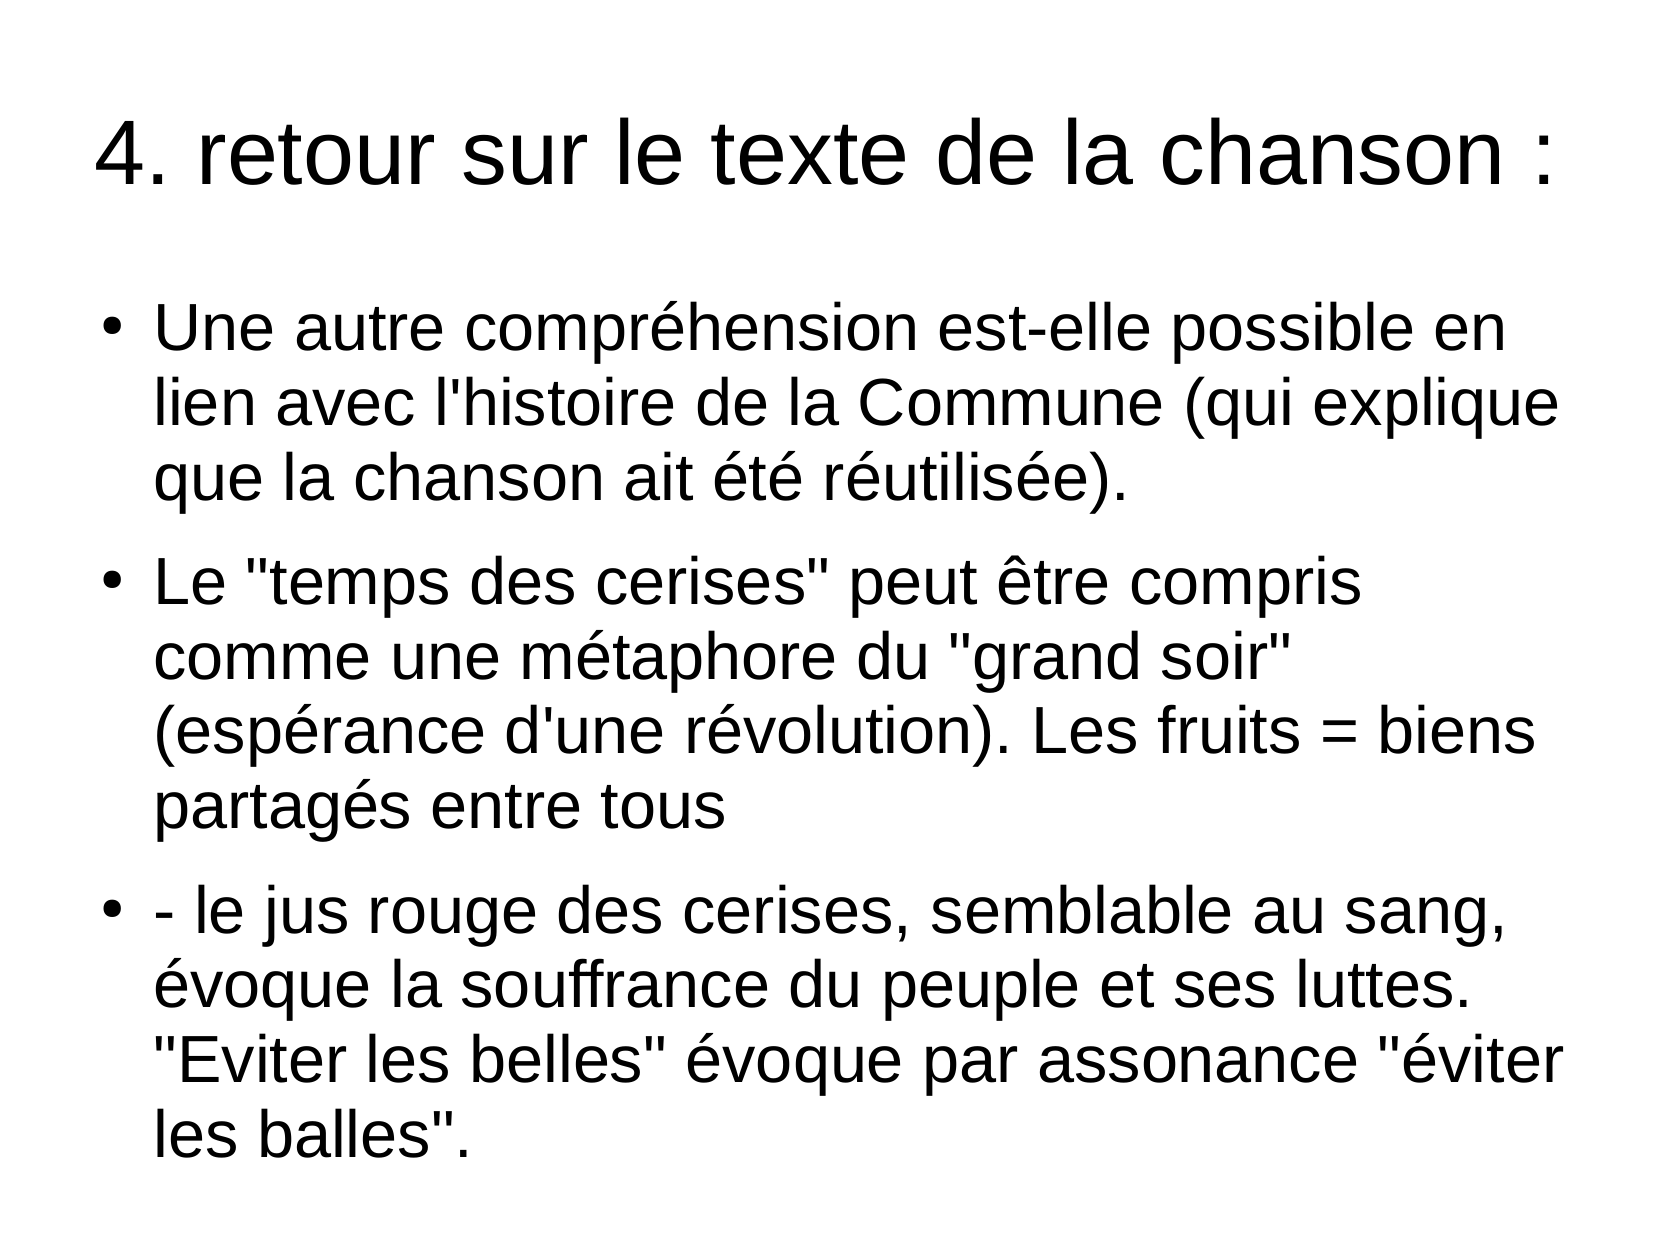

# 4. retour sur le texte de la chanson :
Une autre compréhension est-elle possible en lien avec l'histoire de la Commune (qui explique que la chanson ait été réutilisée).
Le "temps des cerises" peut être compris comme une métaphore du "grand soir" (espérance d'une révolution). Les fruits = biens partagés entre tous
- le jus rouge des cerises, semblable au sang, évoque la souffrance du peuple et ses luttes. "Eviter les belles" évoque par assonance "éviter les balles".